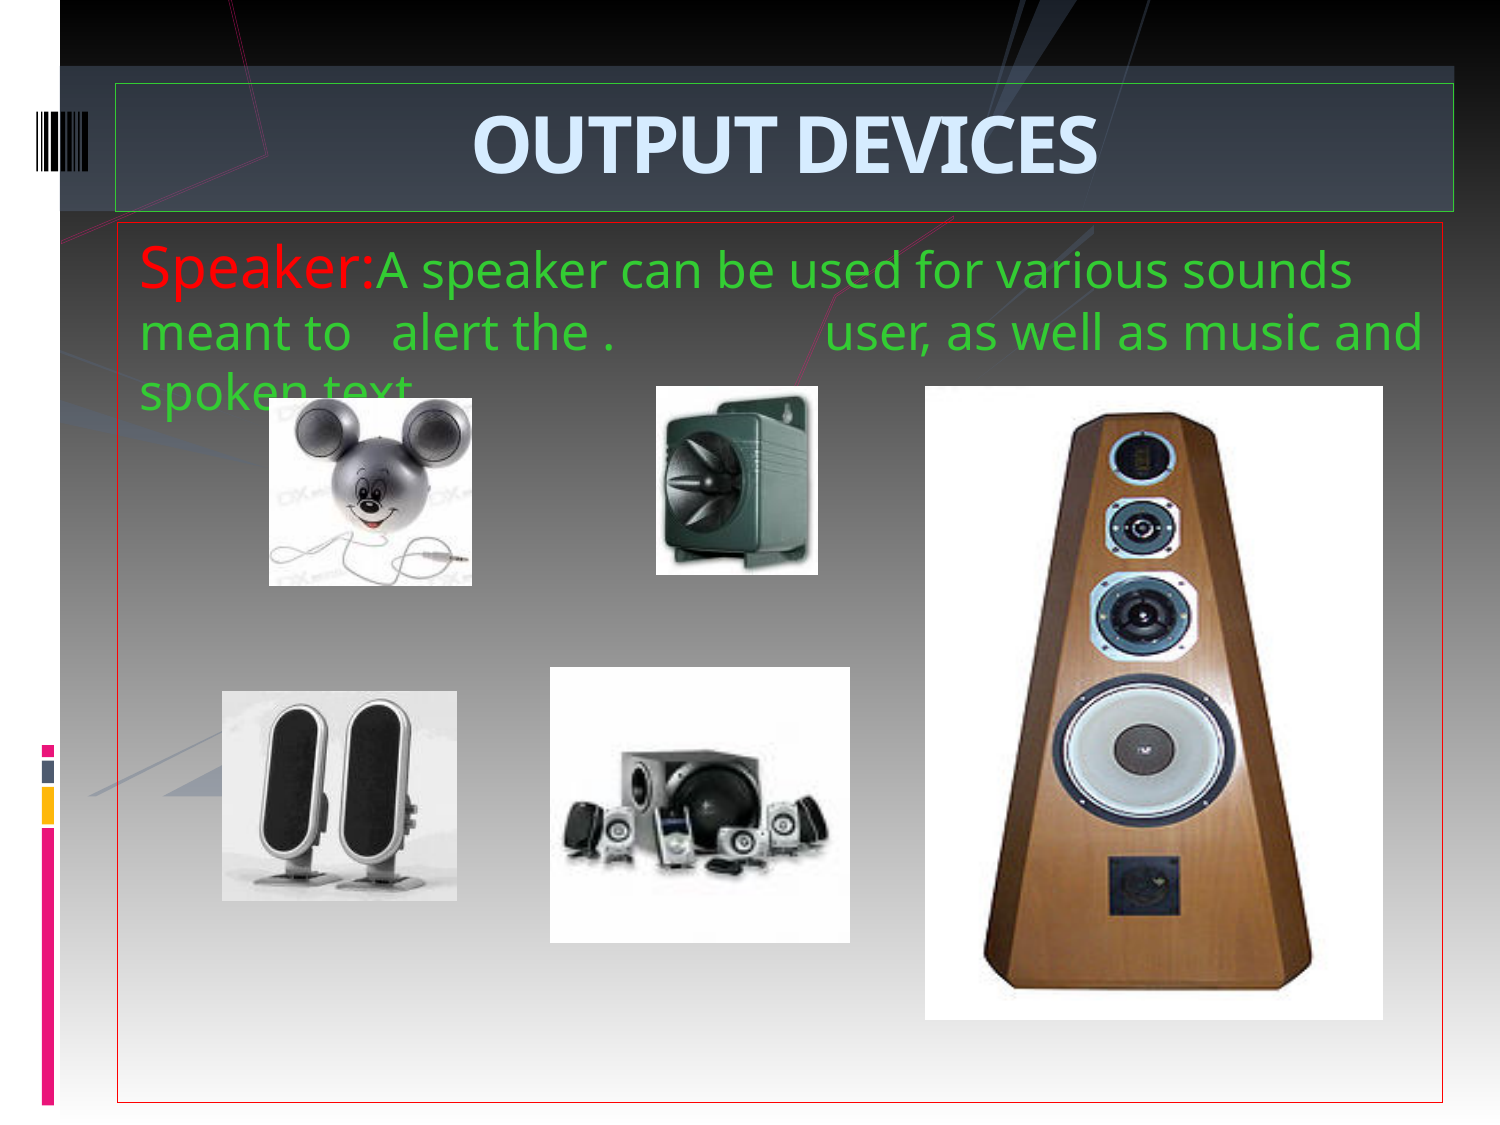

OUTPUT DEVICES
# Speaker:A speaker can be used for various sounds meant to alert the . user, as well as music and spoken text.